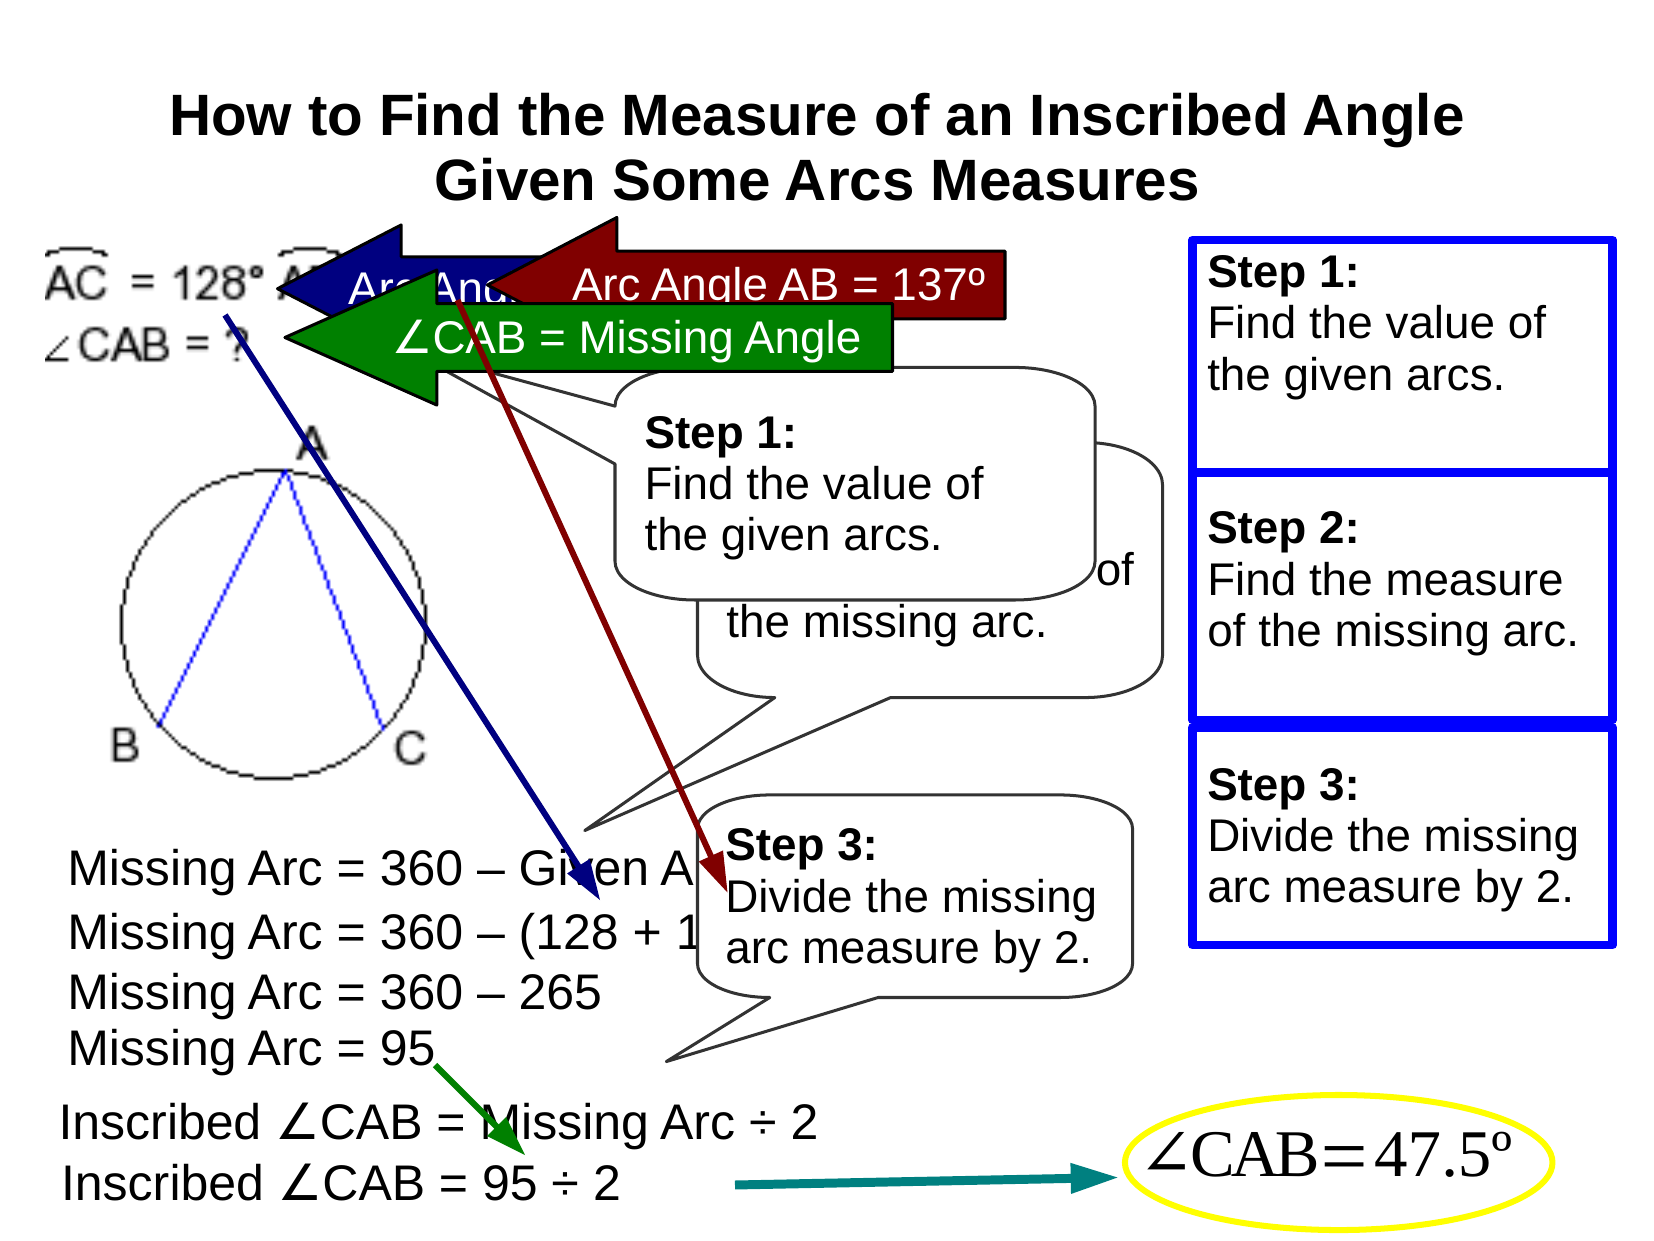

How to Find the Measure of an Inscribed Angle Given Some Arcs Measures
Step 1:
Find the value of the given arcs.
Step 2:
Find the measure of the missing arc.
Step 3:
Divide the missing arc measure by 2.
Arc Angle AB = 137º
Arc Angle AC = 128º
∠CAB = Missing Angle
Step 1:
Find the value of
the given arcs.
Step 2:
Find the measure of
the missing arc.
Step 3:
Divide the missing
arc measure by 2.
Missing Arc = 360 – Given Arcs
Missing Arc = 360 – (128 + 137)
Missing Arc = 360 – 265
Missing Arc = 95
Inscribed ∠CAB = Missing Arc ÷ 2
Inscribed ∠CAB = 95 ÷ 2